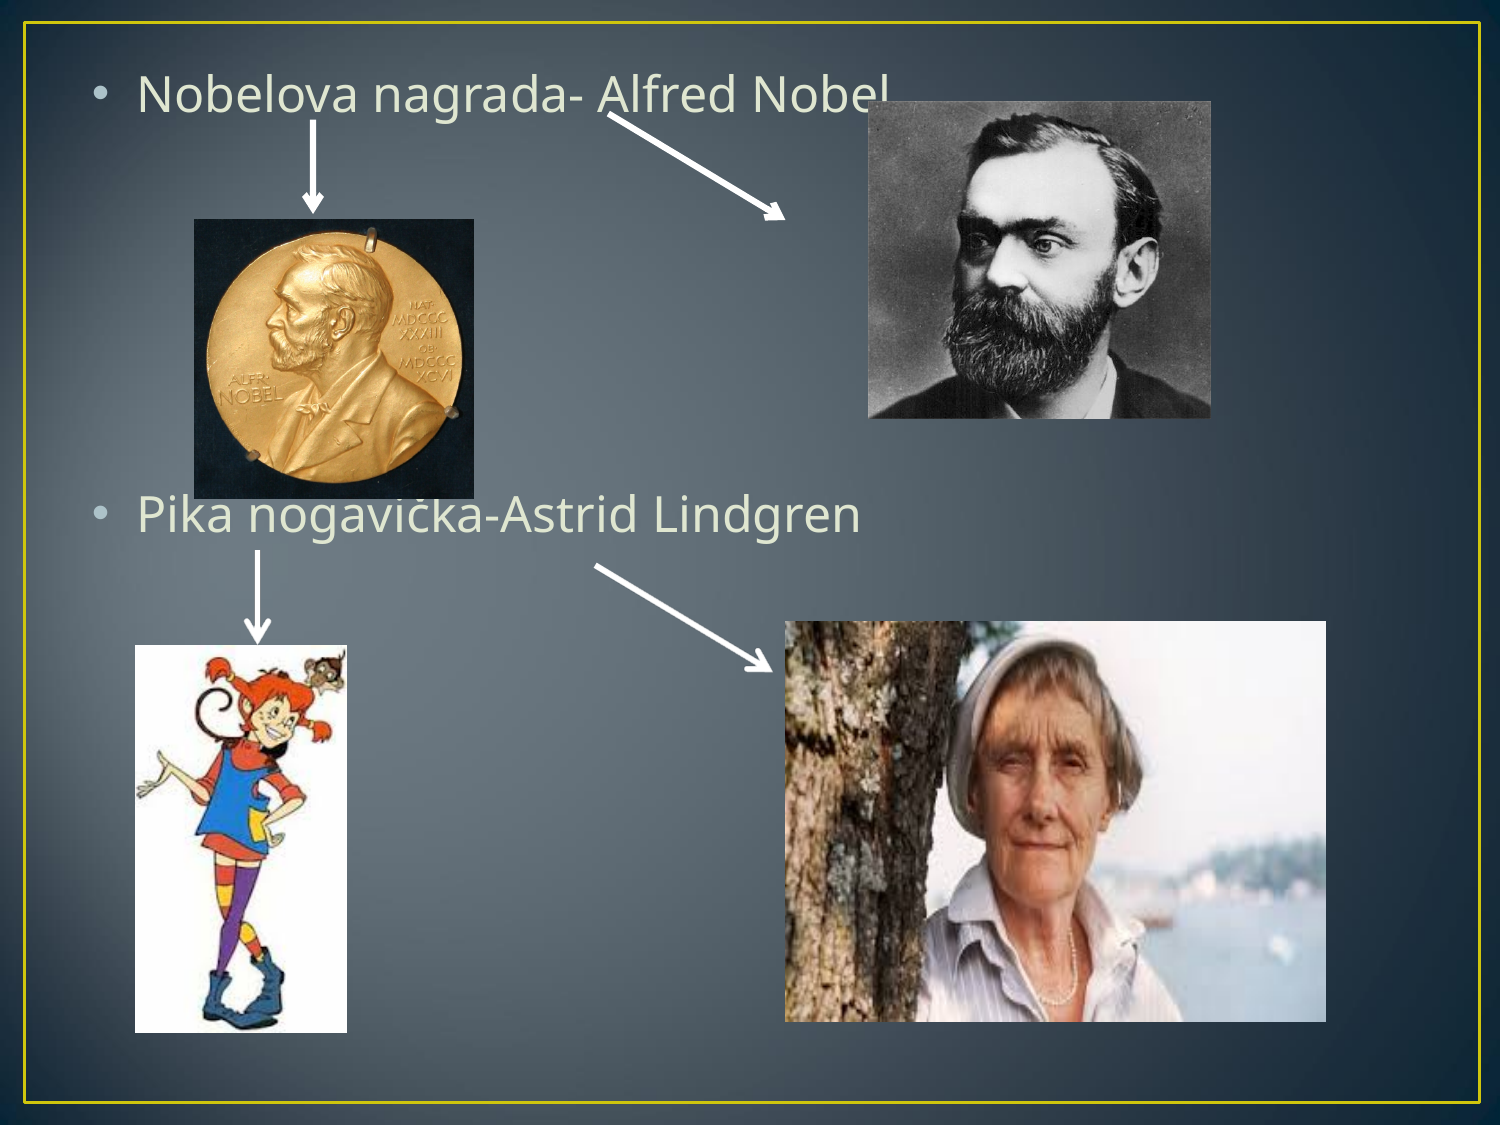

# Nobelova nagrada- Alfred Nobel
Pika nogavička-Astrid Lindgren